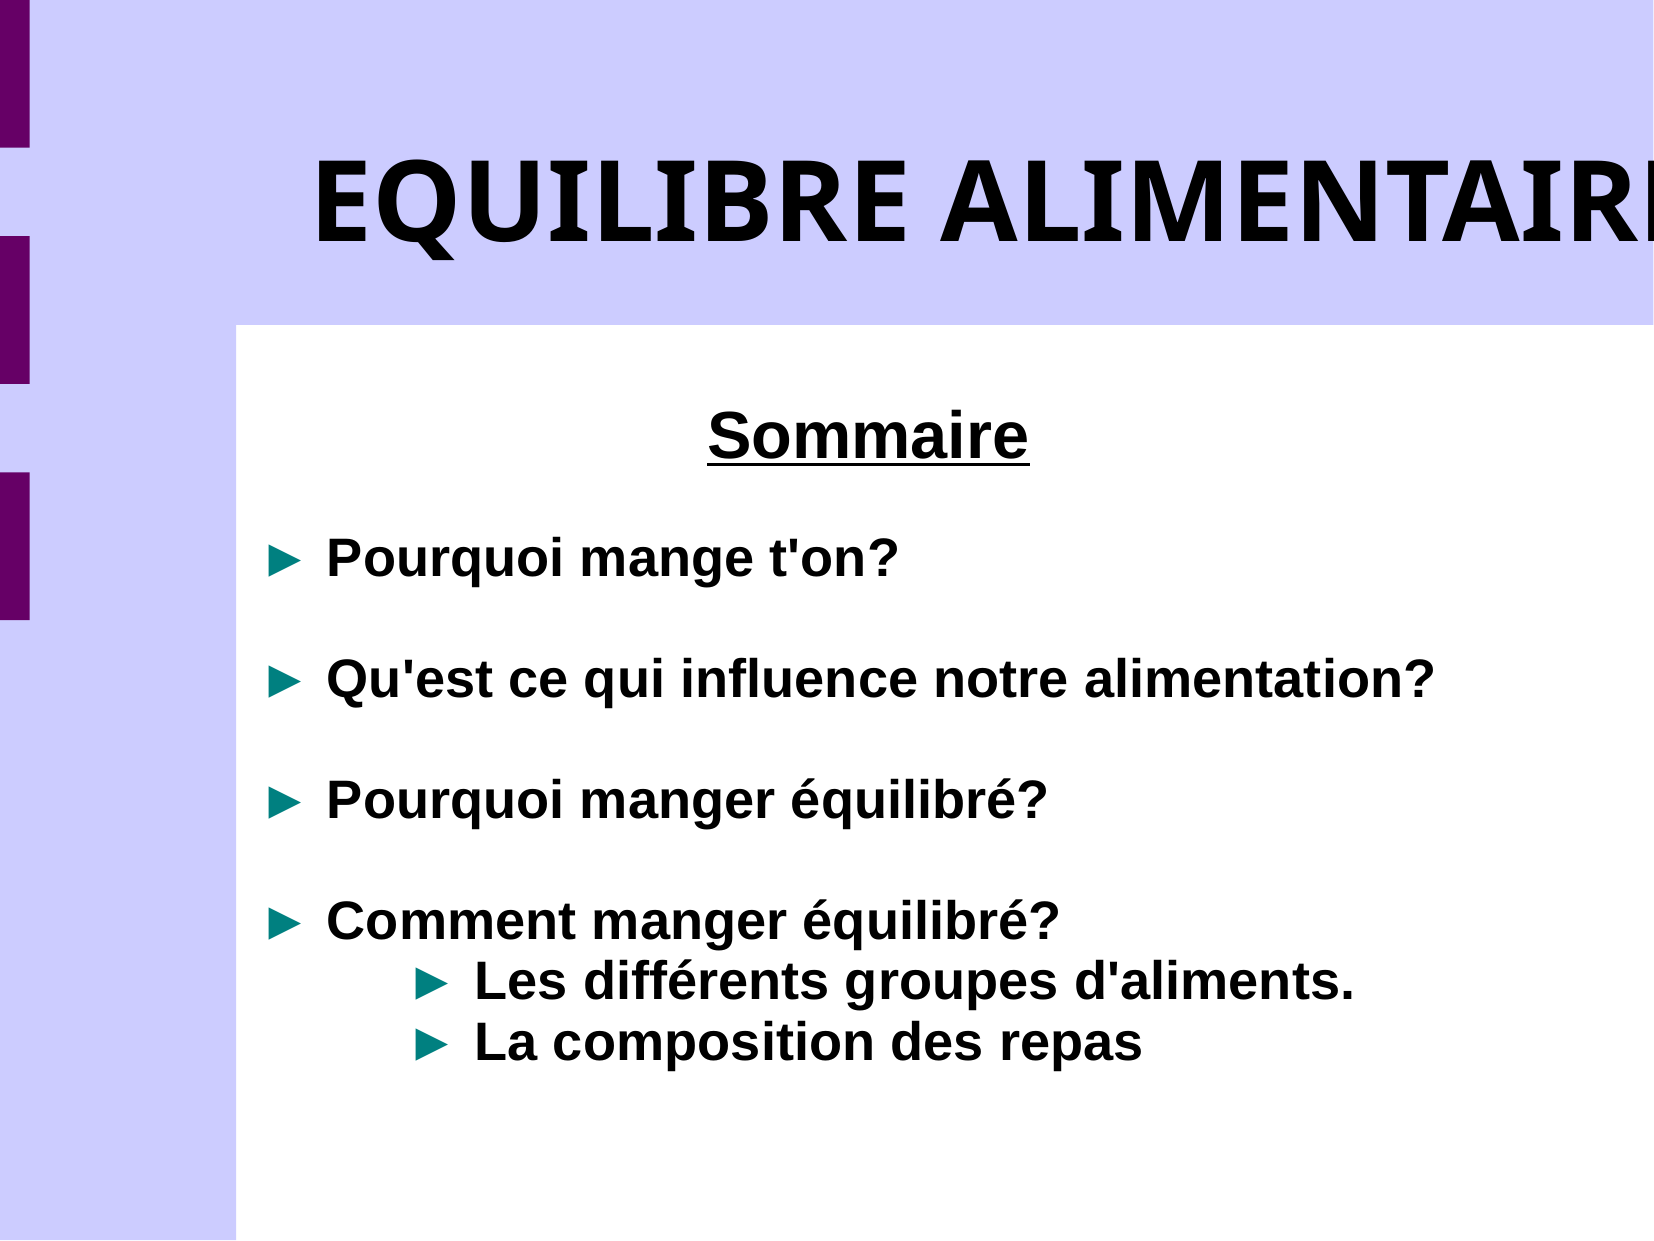

EQUILIBRE ALIMENTAIRE
Sommaire
► Pourquoi mange t'on?
► Qu'est ce qui influence notre alimentation?
► Pourquoi manger équilibré?
► Comment manger équilibré?
		► Les différents groupes d'aliments.
		► La composition des repas